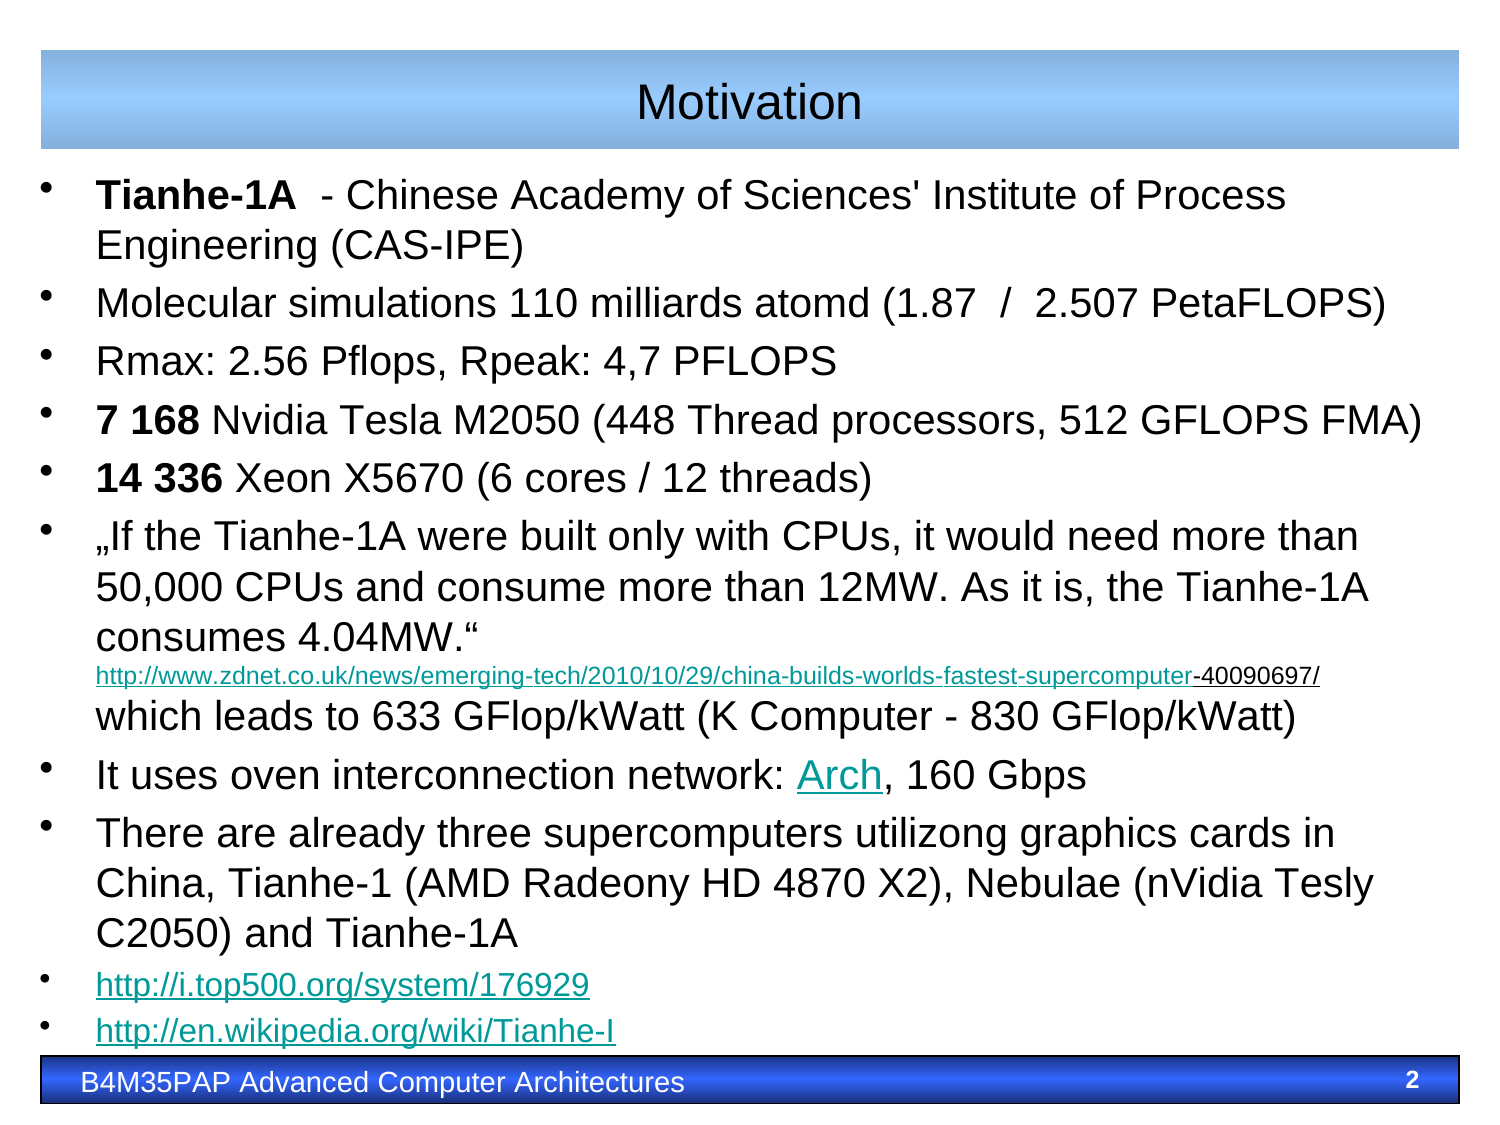

# Motivation
Tianhe-1A - Chinese Academy of Sciences' Institute of Process Engineering (CAS-IPE)
Molecular simulations 110 milliards atomd (1.87 / 2.507 PetaFLOPS)
Rmax: 2.56 Pflops, Rpeak: 4,7 PFLOPS
7 168 Nvidia Tesla M2050 (448 Thread processors, 512 GFLOPS FMA)
14 336 Xeon X5670 (6 cores / 12 threads)
„If the Tianhe-1A were built only with CPUs, it would need more than 50,000 CPUs and consume more than 12MW. As it is, the Tianhe-1A consumes 4.04MW.“
http://www.zdnet.co.uk/news/emerging-tech/2010/10/29/china-builds-worlds-fastest-supercomputer-40090697/
which leads to 633 GFlop/kWatt (K Computer - 830 GFlop/kWatt)
It uses oven interconnection network: Arch, 160 Gbps
There are already three supercomputers utilizong graphics cards in China, Tianhe-1 (AMD Radeony HD 4870 X2), Nebulae (nVidia Tesly C2050) and Tianhe-1A
http://i.top500.org/system/176929
http://en.wikipedia.org/wiki/Tianhe-I